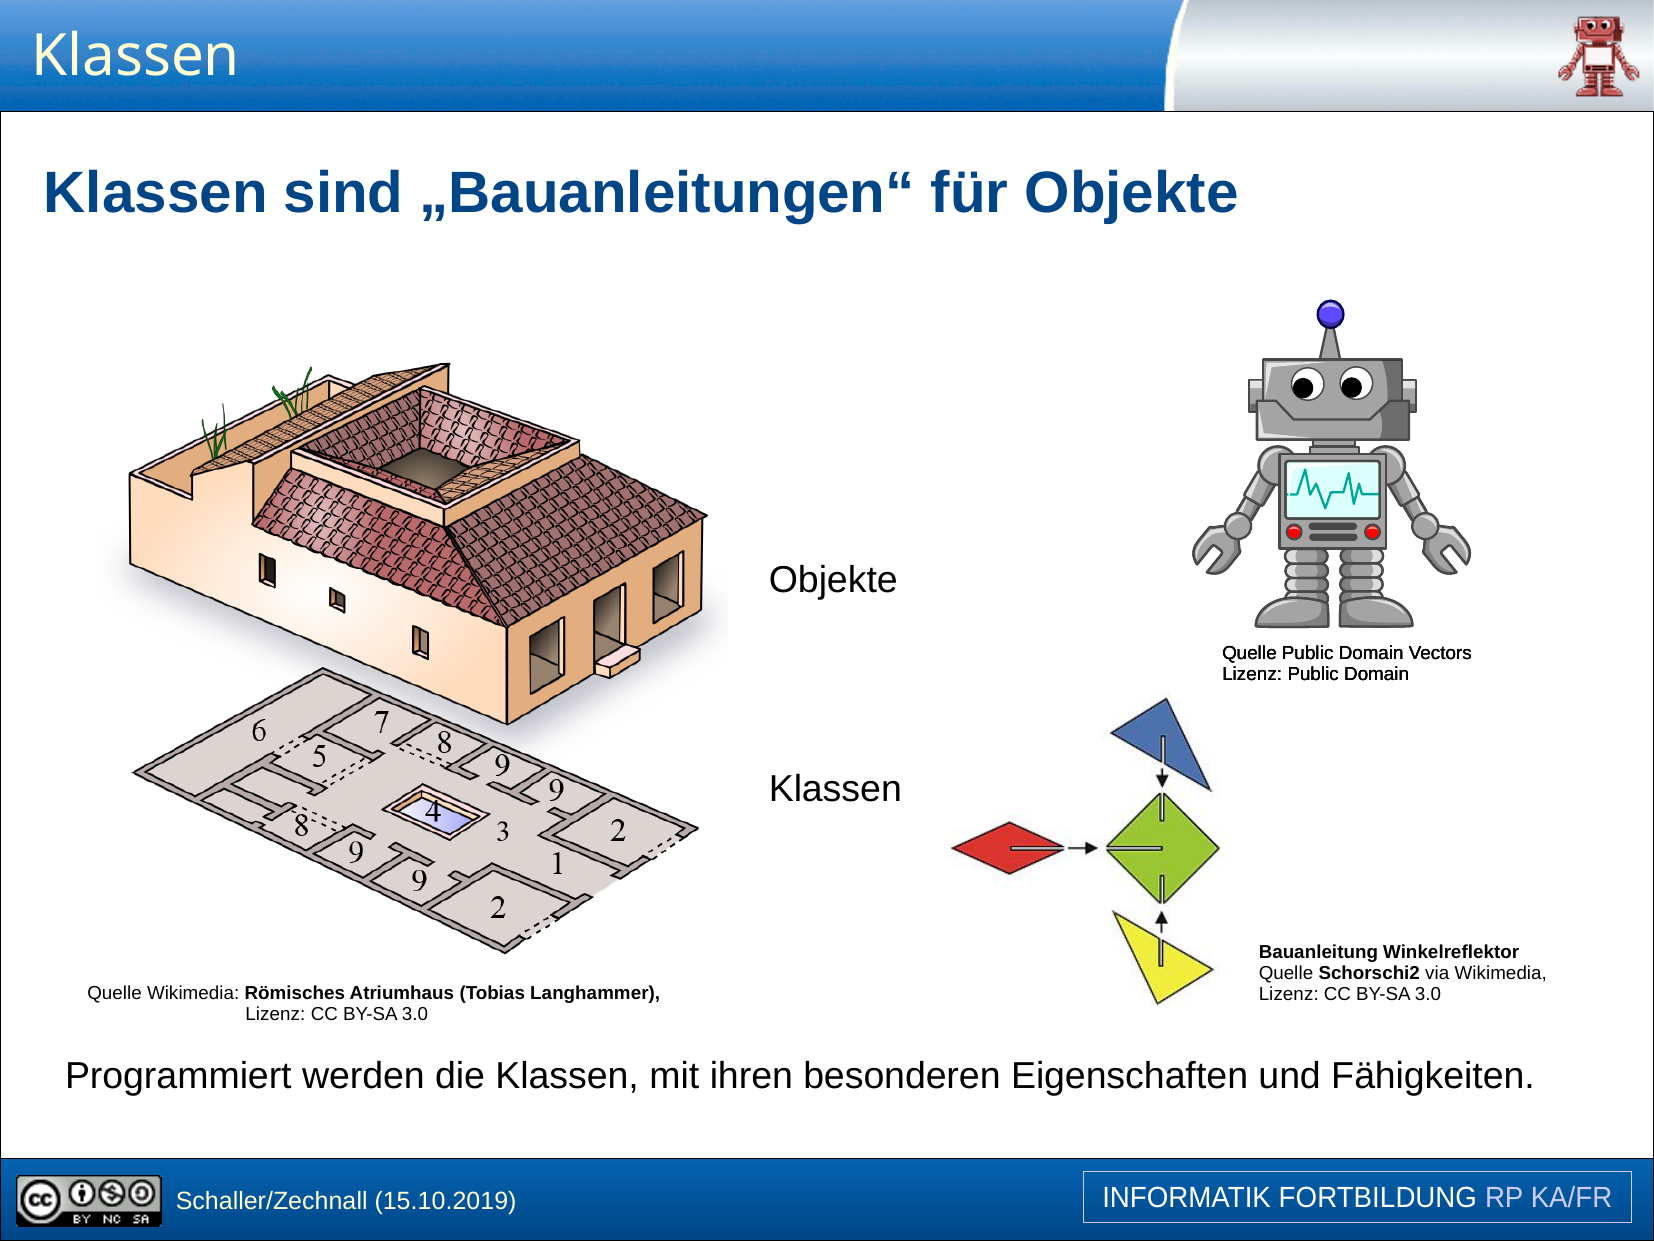

# Klassen
Klassen sind „Bauanleitungen“ für Objekte
Objekte
Klassen
Quelle Public Domain Vectors
Lizenz: Public Domain
Quelle Public Domain Vectors
Lizenz: Public Domain
Quelle Public Domain Vectors
Lizenz: Public Domain
Bauanleitung Winkelreflektor
Quelle Schorschi2 via Wikimedia,
Lizenz: CC BY-SA 3.0
Quelle Wikimedia: Römisches Atriumhaus (Tobias Langhammer),
		 Lizenz: CC BY-SA 3.0
Programmiert werden die Klassen, mit ihren besonderen Eigenschaften und Fähigkeiten.
4
23.04.2009